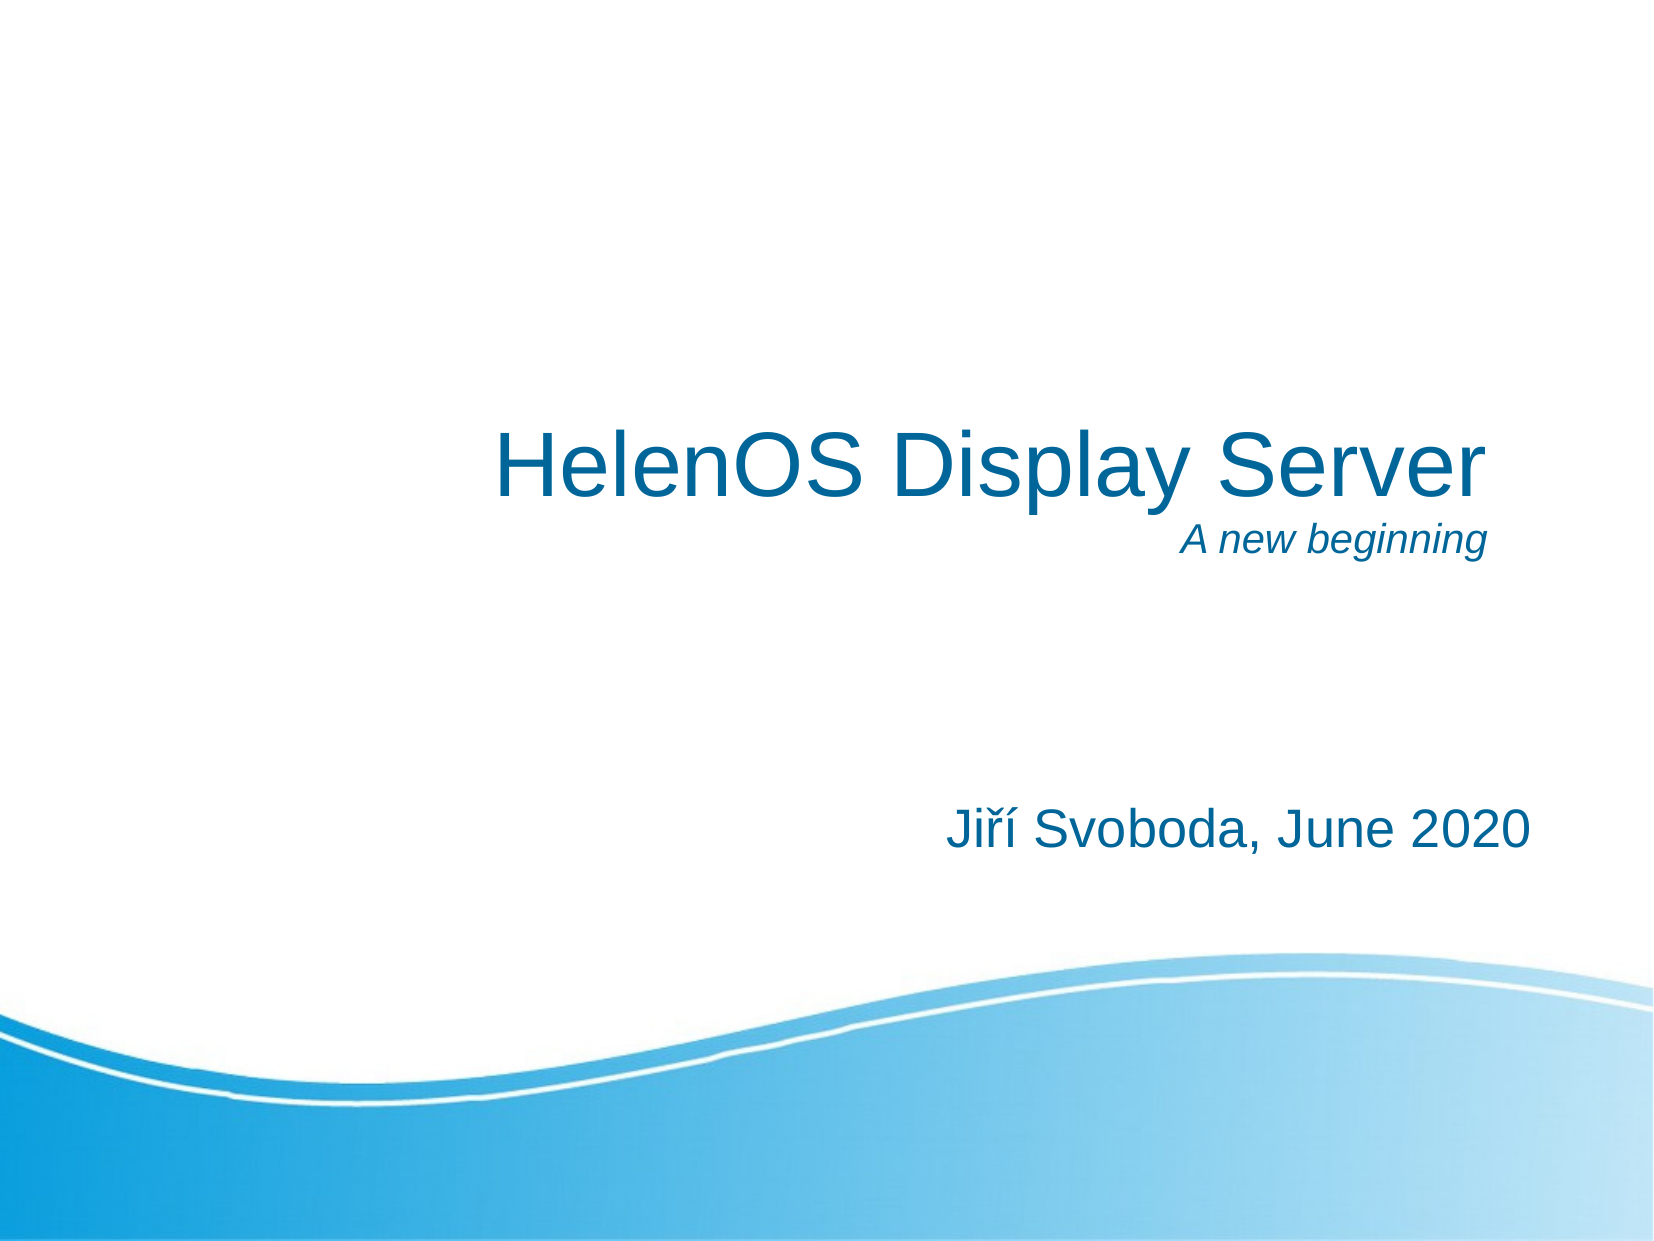

# HelenOS Display Server A new beginning
Jiří Svoboda, June 2020